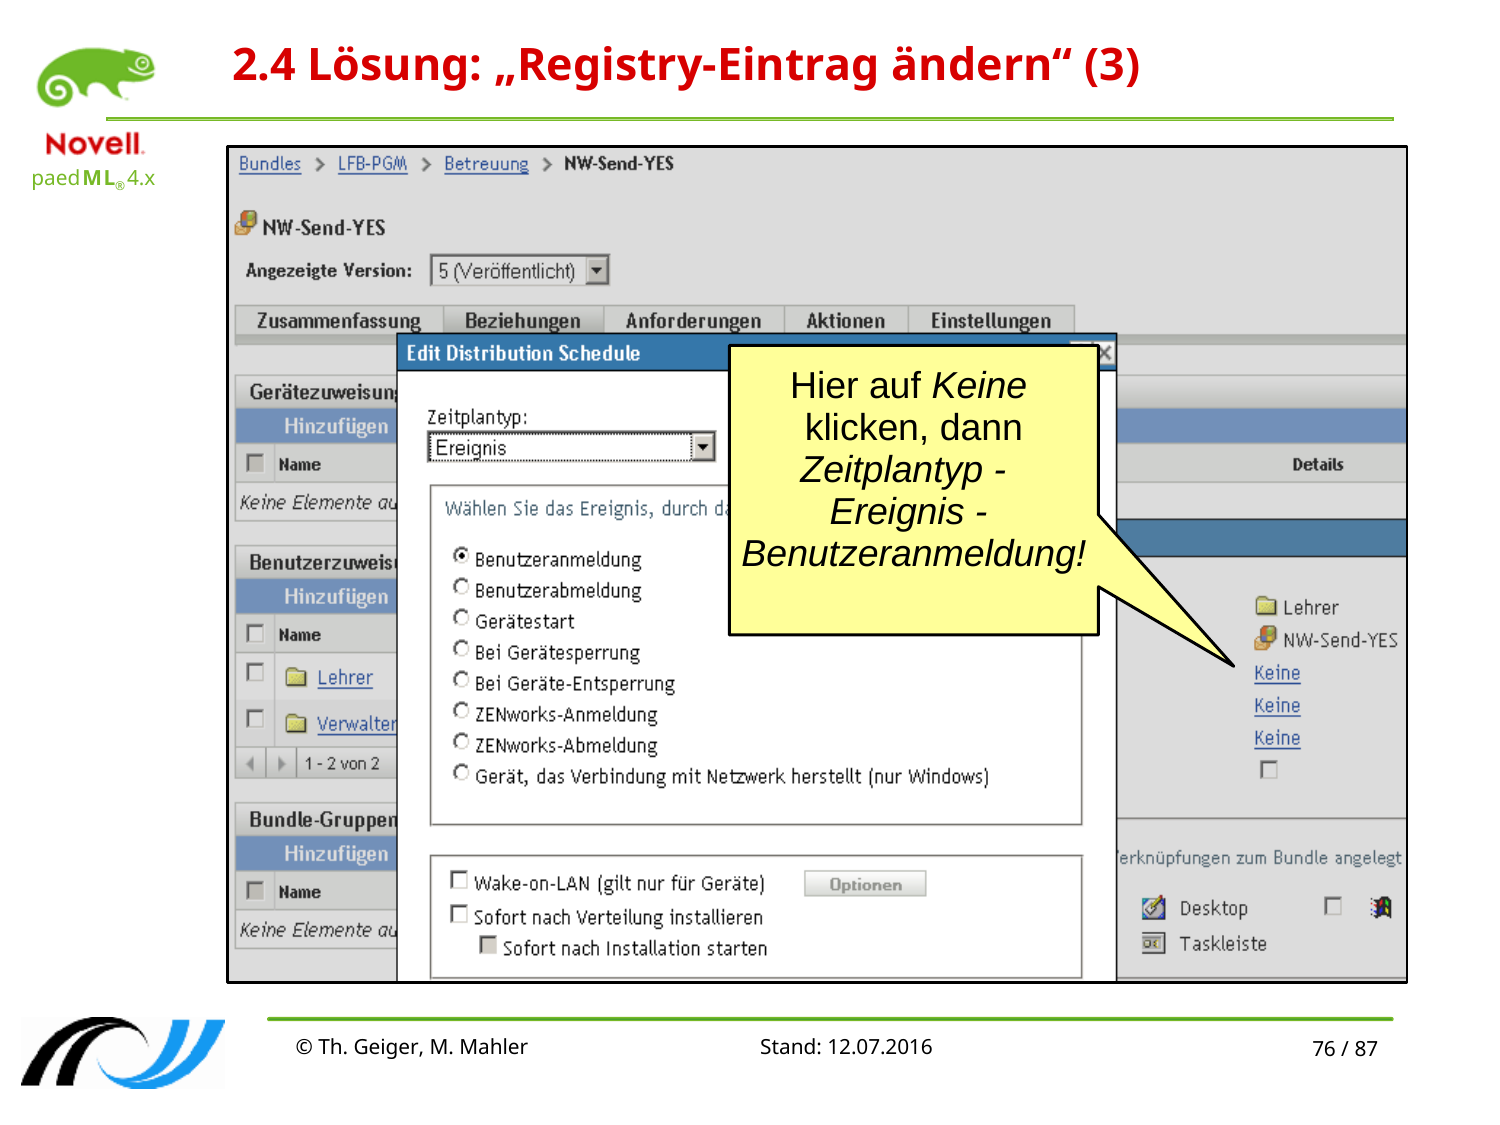

# 2.4 Lösung: „Registry-Eintrag ändern“ (3)
Hier auf Keine
klicken, dann
Zeitplantyp -
Ereignis -
Benutzeranmeldung!
© Th. Geiger, M. Mahler
12.07.2016
76